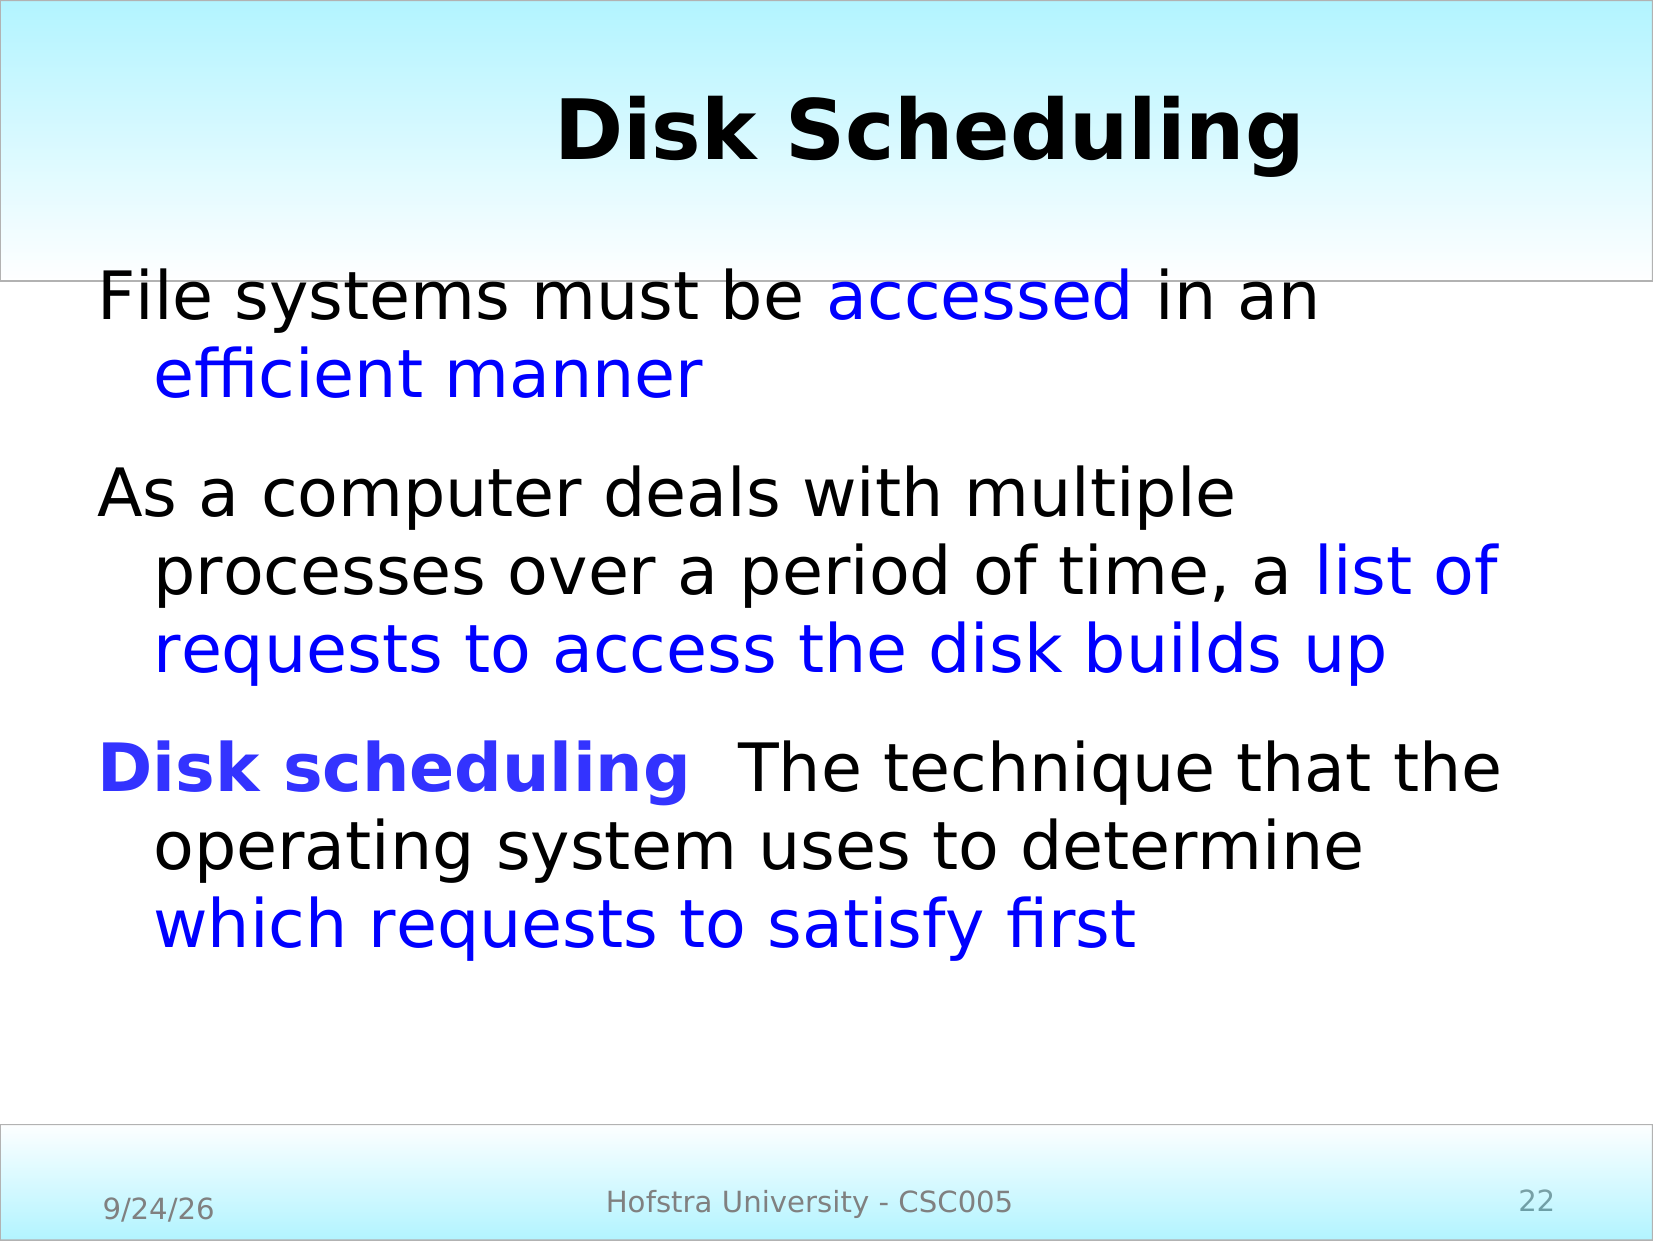

# Disk Scheduling
File systems must be accessed in an efficient manner
As a computer deals with multiple processes over a period of time, a list of requests to access the disk builds up
Disk scheduling The technique that the operating system uses to determine which requests to satisfy first
22
Hofstra University - CSC005